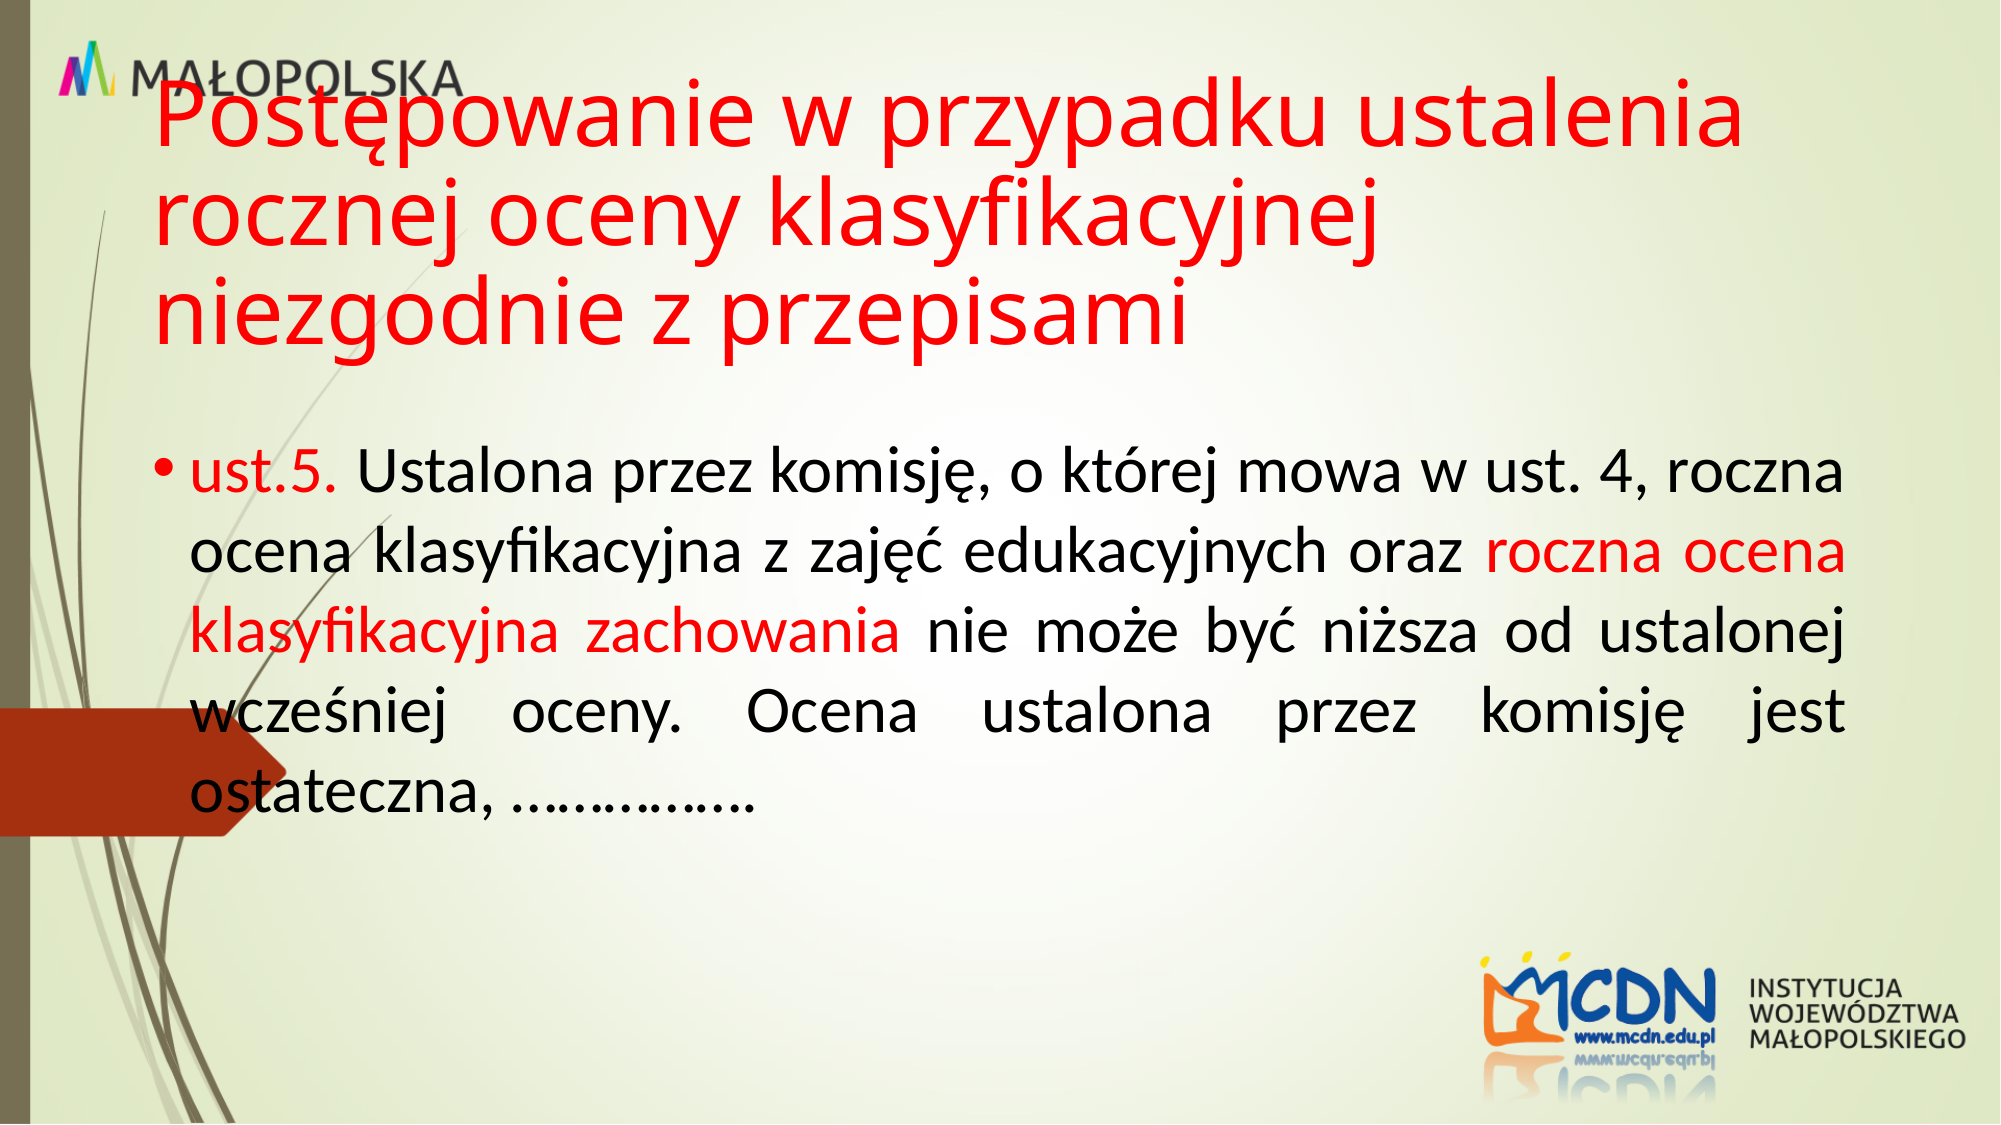

# Postępowanie w przypadku ustalenia rocznej oceny klasyfikacyjnej niezgodnie z przepisami
ust.5. Ustalona przez komisję, o której mowa w ust. 4, roczna ocena klasyfikacyjna z zajęć edukacyjnych oraz roczna ocena klasyfikacyjna zachowania nie może być niższa od ustalonej wcześniej oceny. Ocena ustalona przez komisję jest ostateczna, …………….